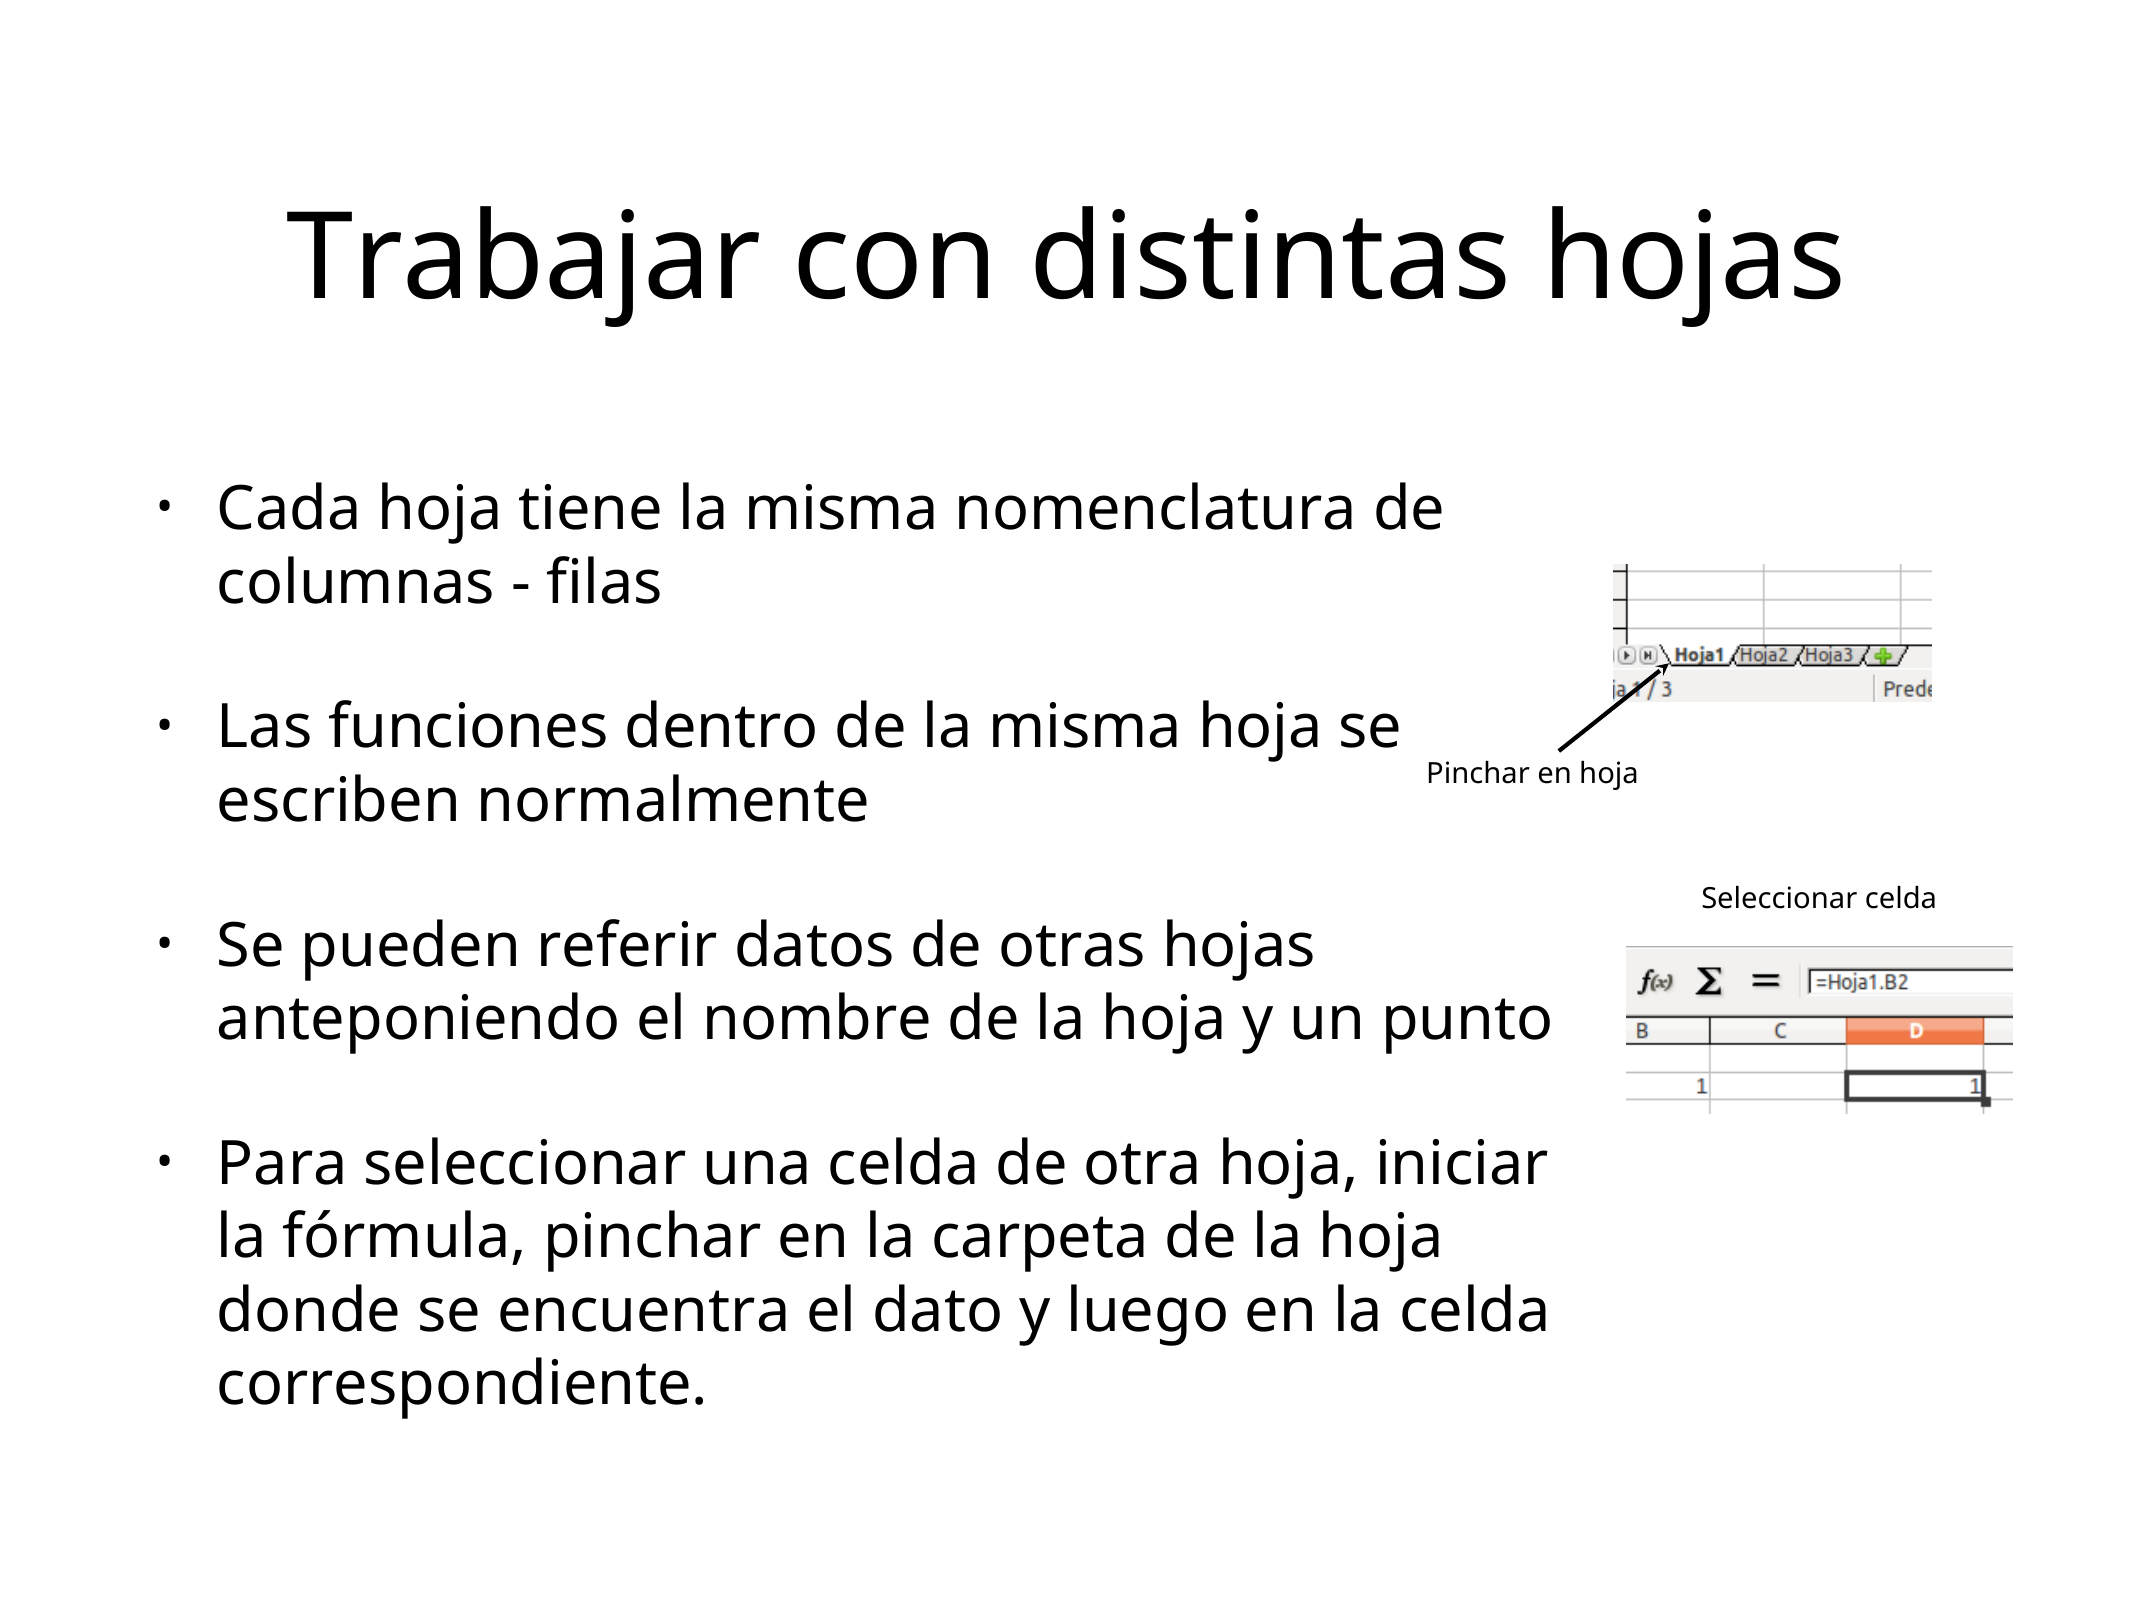

# Trabajar con distintas hojas
Cada hoja tiene la misma nomenclatura de columnas - filas
Las funciones dentro de la misma hoja se escriben normalmente
Se pueden referir datos de otras hojas anteponiendo el nombre de la hoja y un punto
Para seleccionar una celda de otra hoja, iniciar la fórmula, pinchar en la carpeta de la hoja donde se encuentra el dato y luego en la celda correspondiente.
Pinchar en hoja
Seleccionar celda